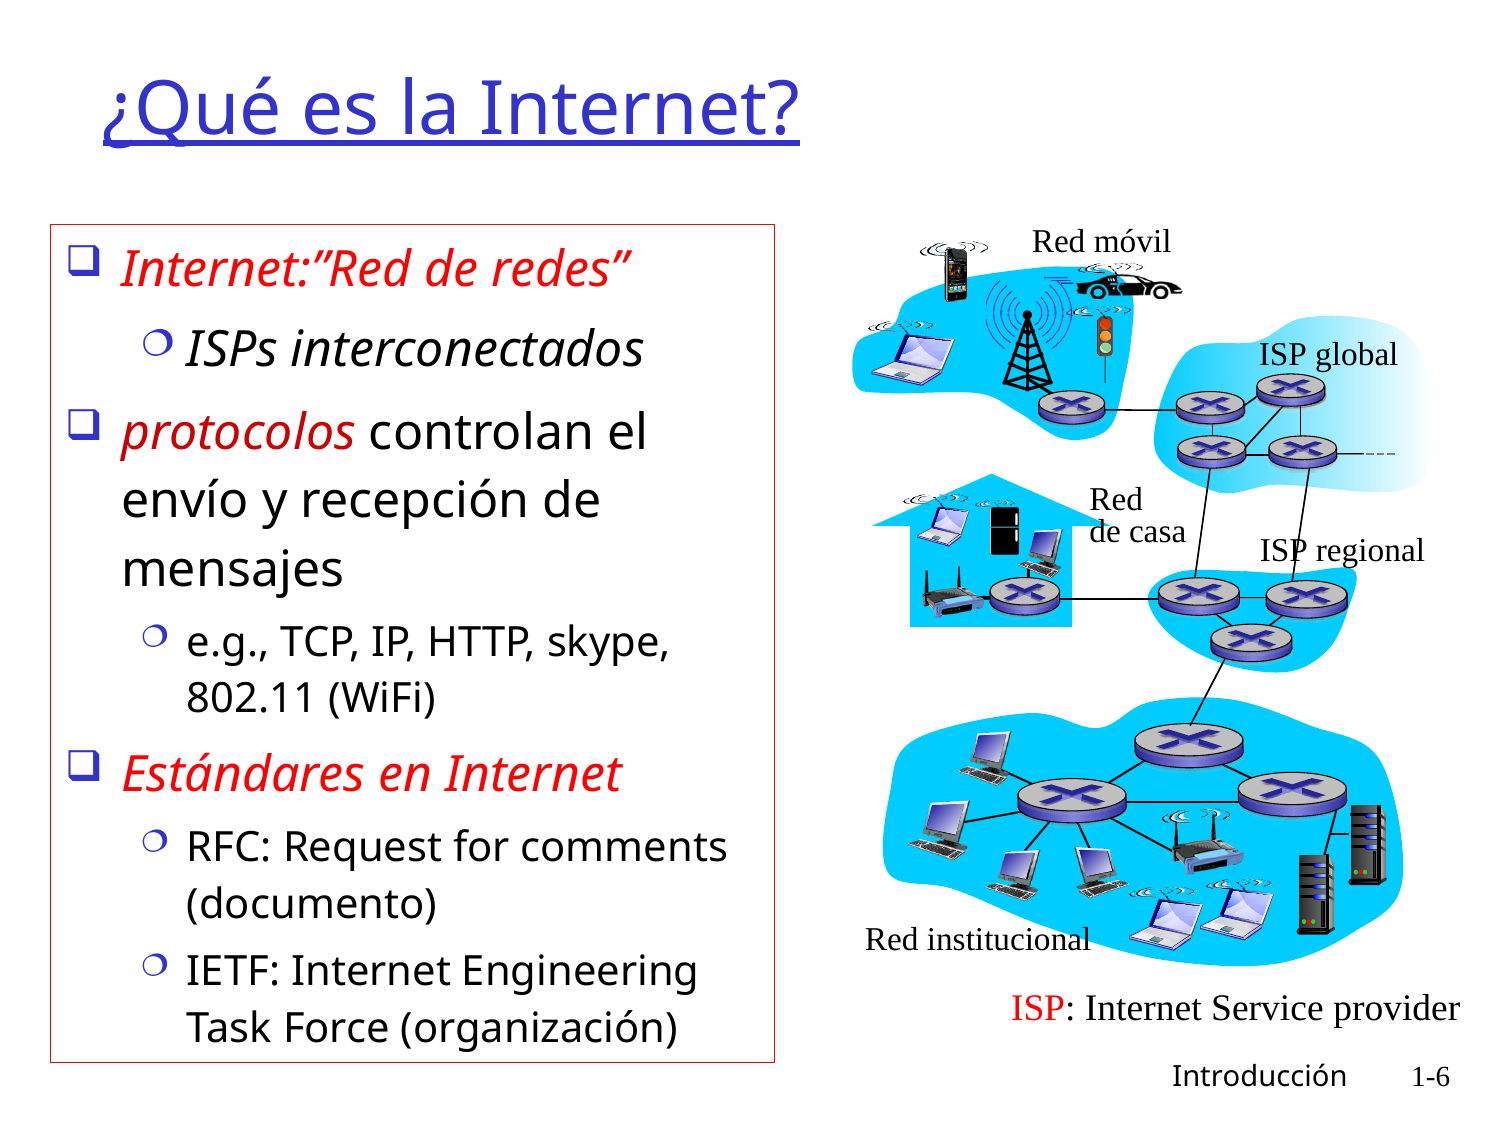

# ¿Qué es la Internet?
Red móvil
ISP global
Red
de casa
ISP regional
Red institucional
Internet:”Red de redes”
ISPs interconectados
protocolos controlan el envío y recepción de mensajes
e.g., TCP, IP, HTTP, skype, 802.11 (WiFi)
Estándares en Internet
RFC: Request for comments (documento)
IETF: Internet Engineering Task Force (organización)
ISP: Internet Service provider
 Introducción